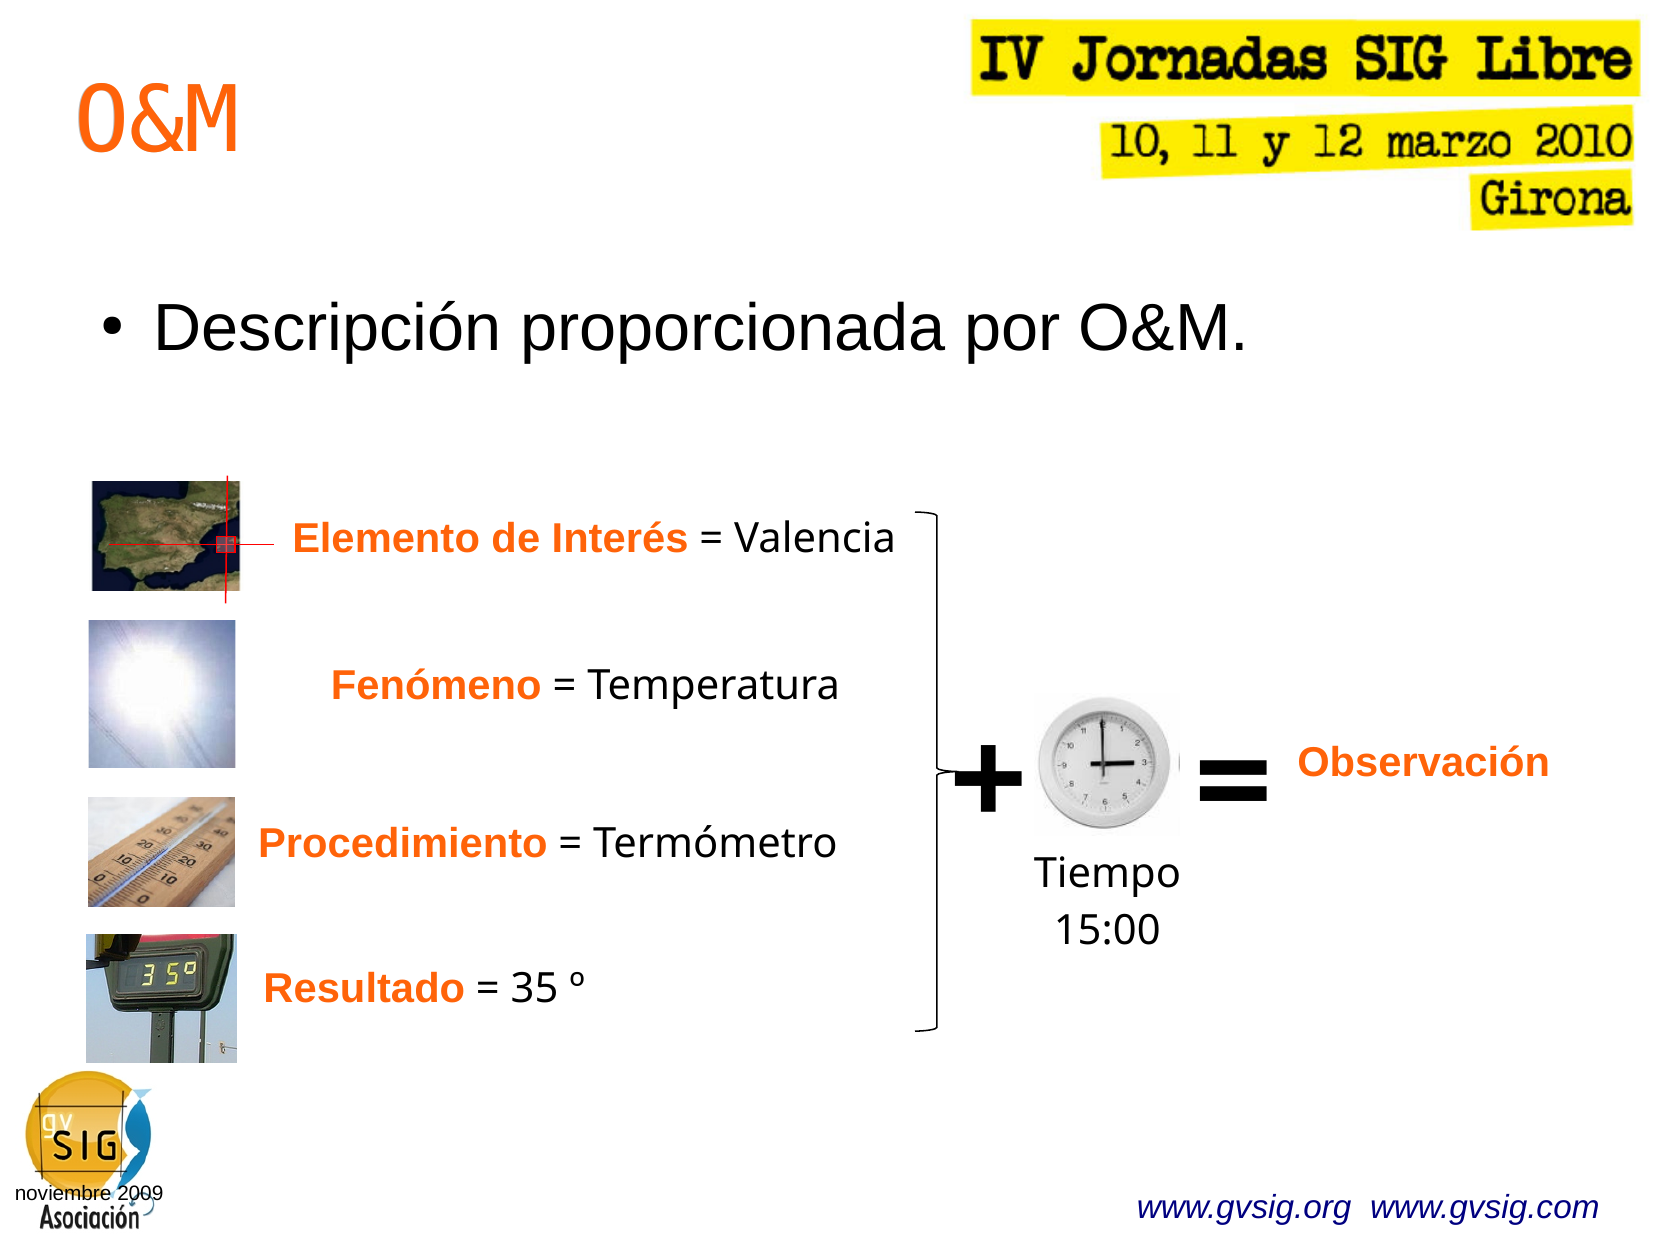

O&M
# Descripción proporcionada por O&M.
Elemento de Interés = Valencia
Fenómeno = Temperatura
+
=
Observación
Procedimiento = Termómetro
Tiempo
15:00
Resultado = 35 º
noviembre 2009